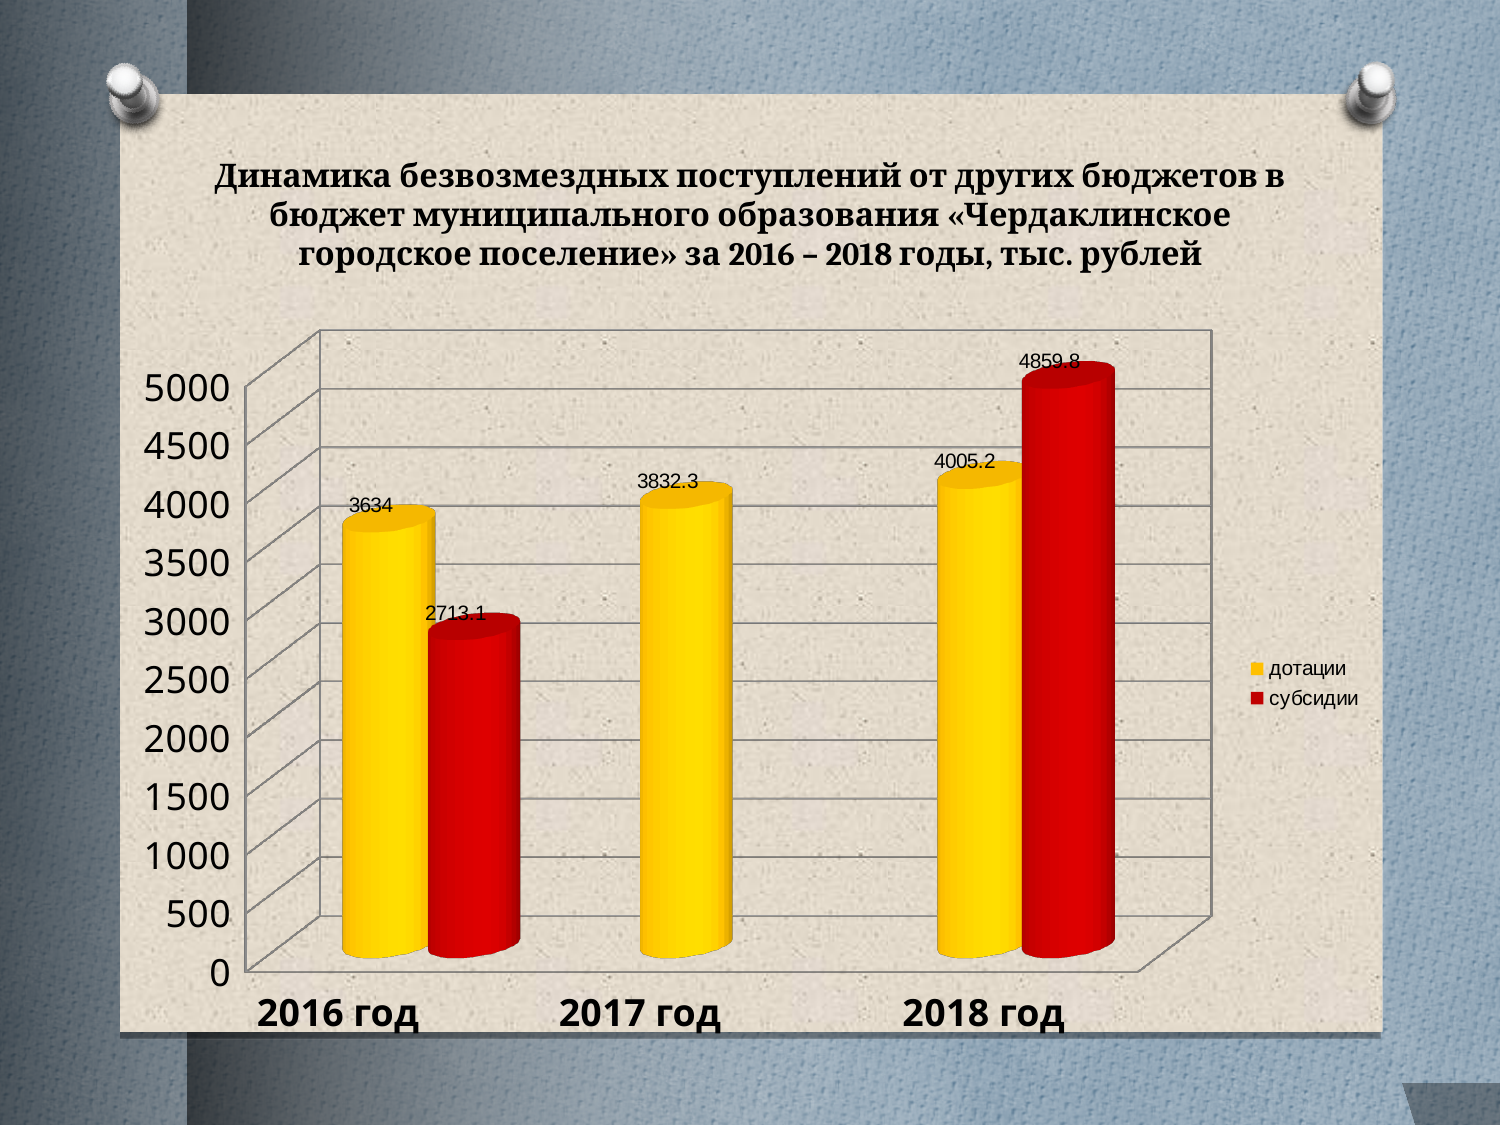

Динамика безвозмездных поступлений от других бюджетов в бюджет муниципального образования «Чердаклинское городское поселение» за 2016 – 2018 годы, тыс. рублей
[unsupported chart]